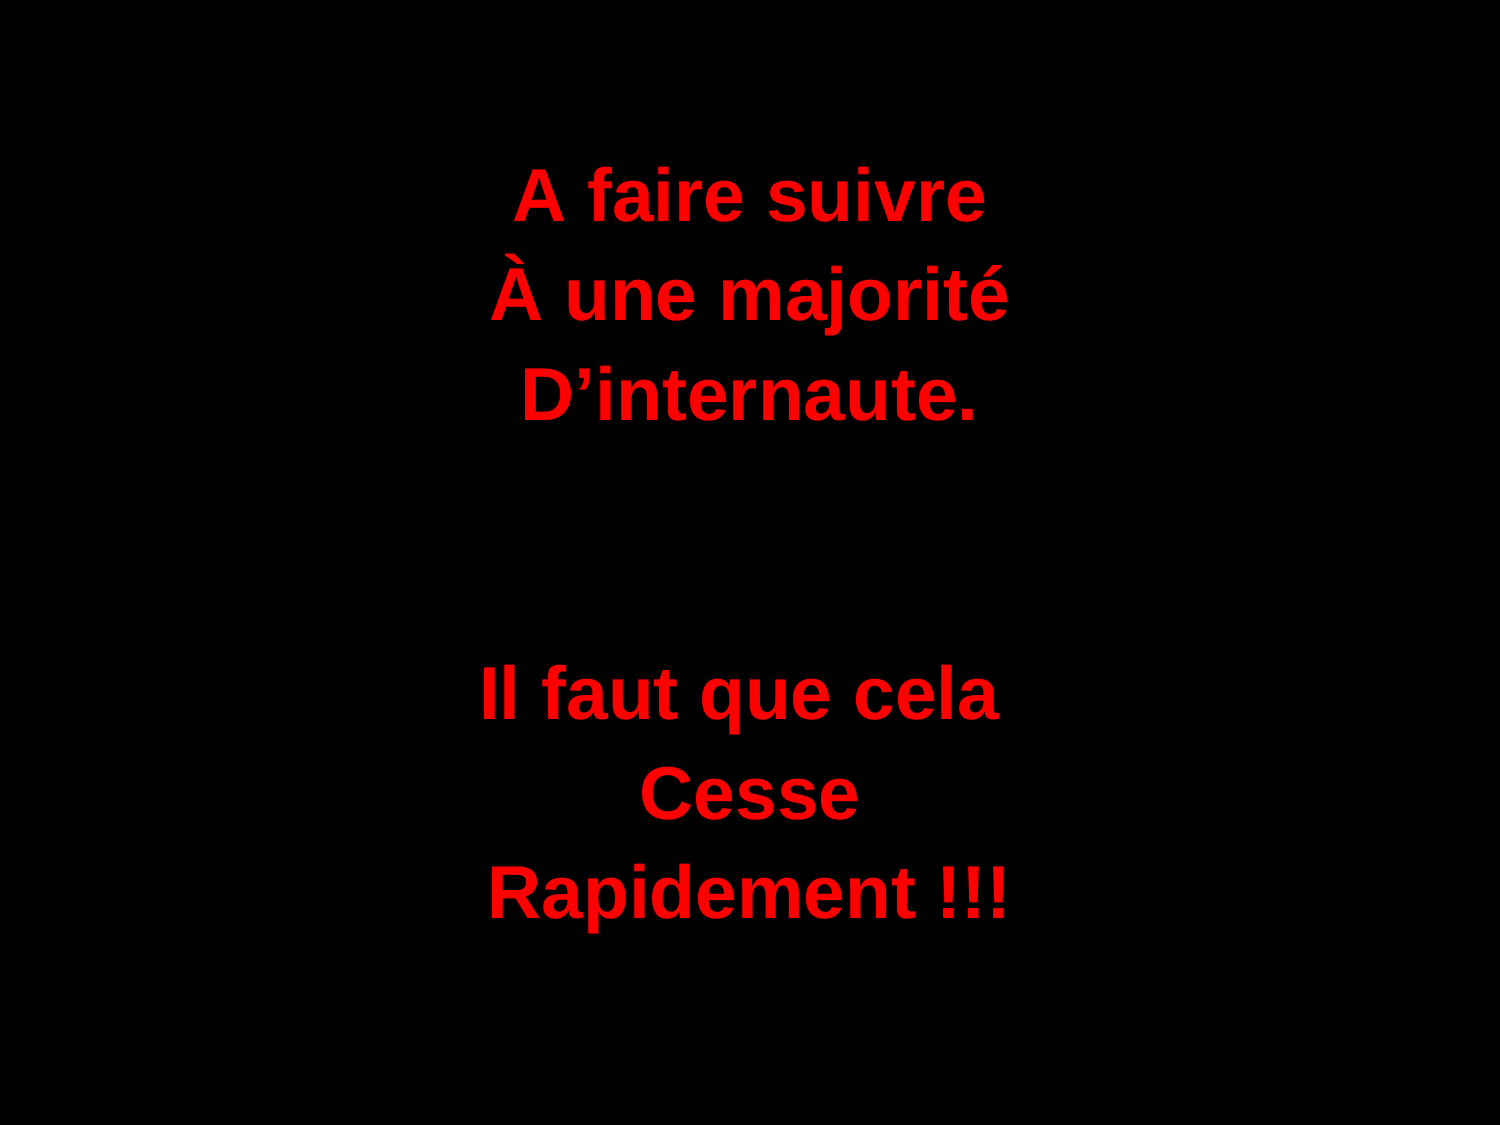

# A faire suivre
À une majorité
D’internaute.
Il faut que cela
Cesse
Rapidement !!!